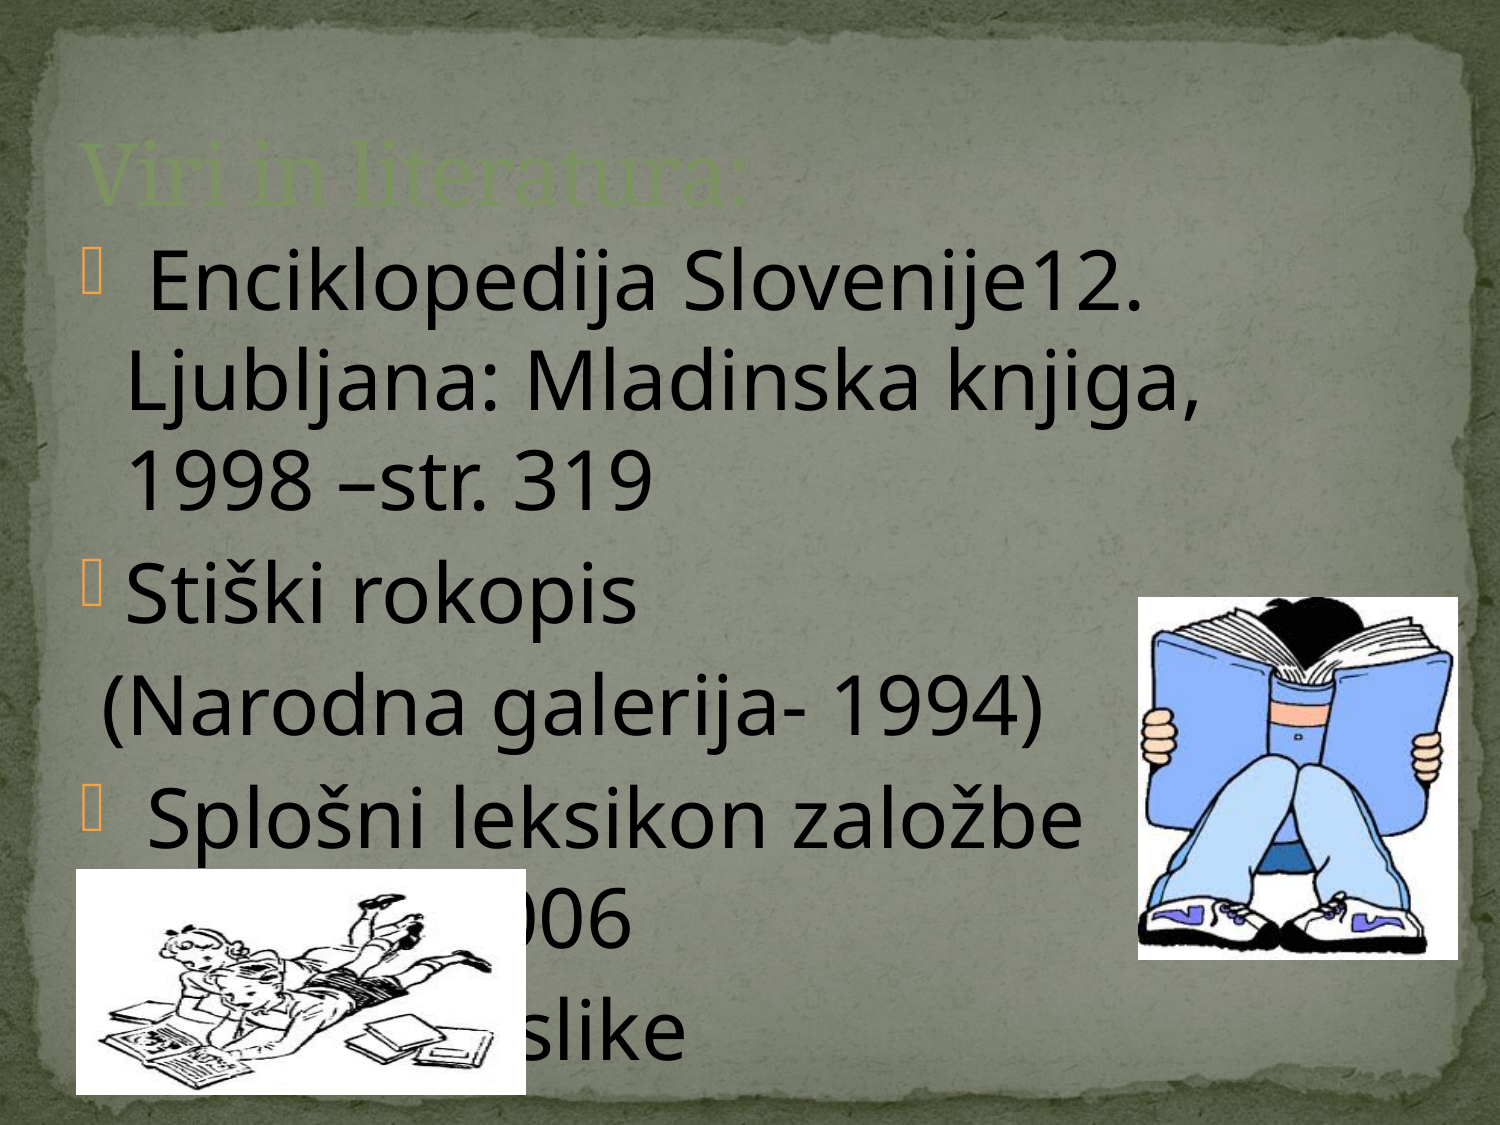

Viri in literatura:
# Enciklopedija Slovenije12. Ljubljana: Mladinska knjiga, 1998 –str. 319
Stiški rokopis
 (Narodna galerija- 1994)
 Splošni leksikon založbe Modita, 2006
 Internet- slike